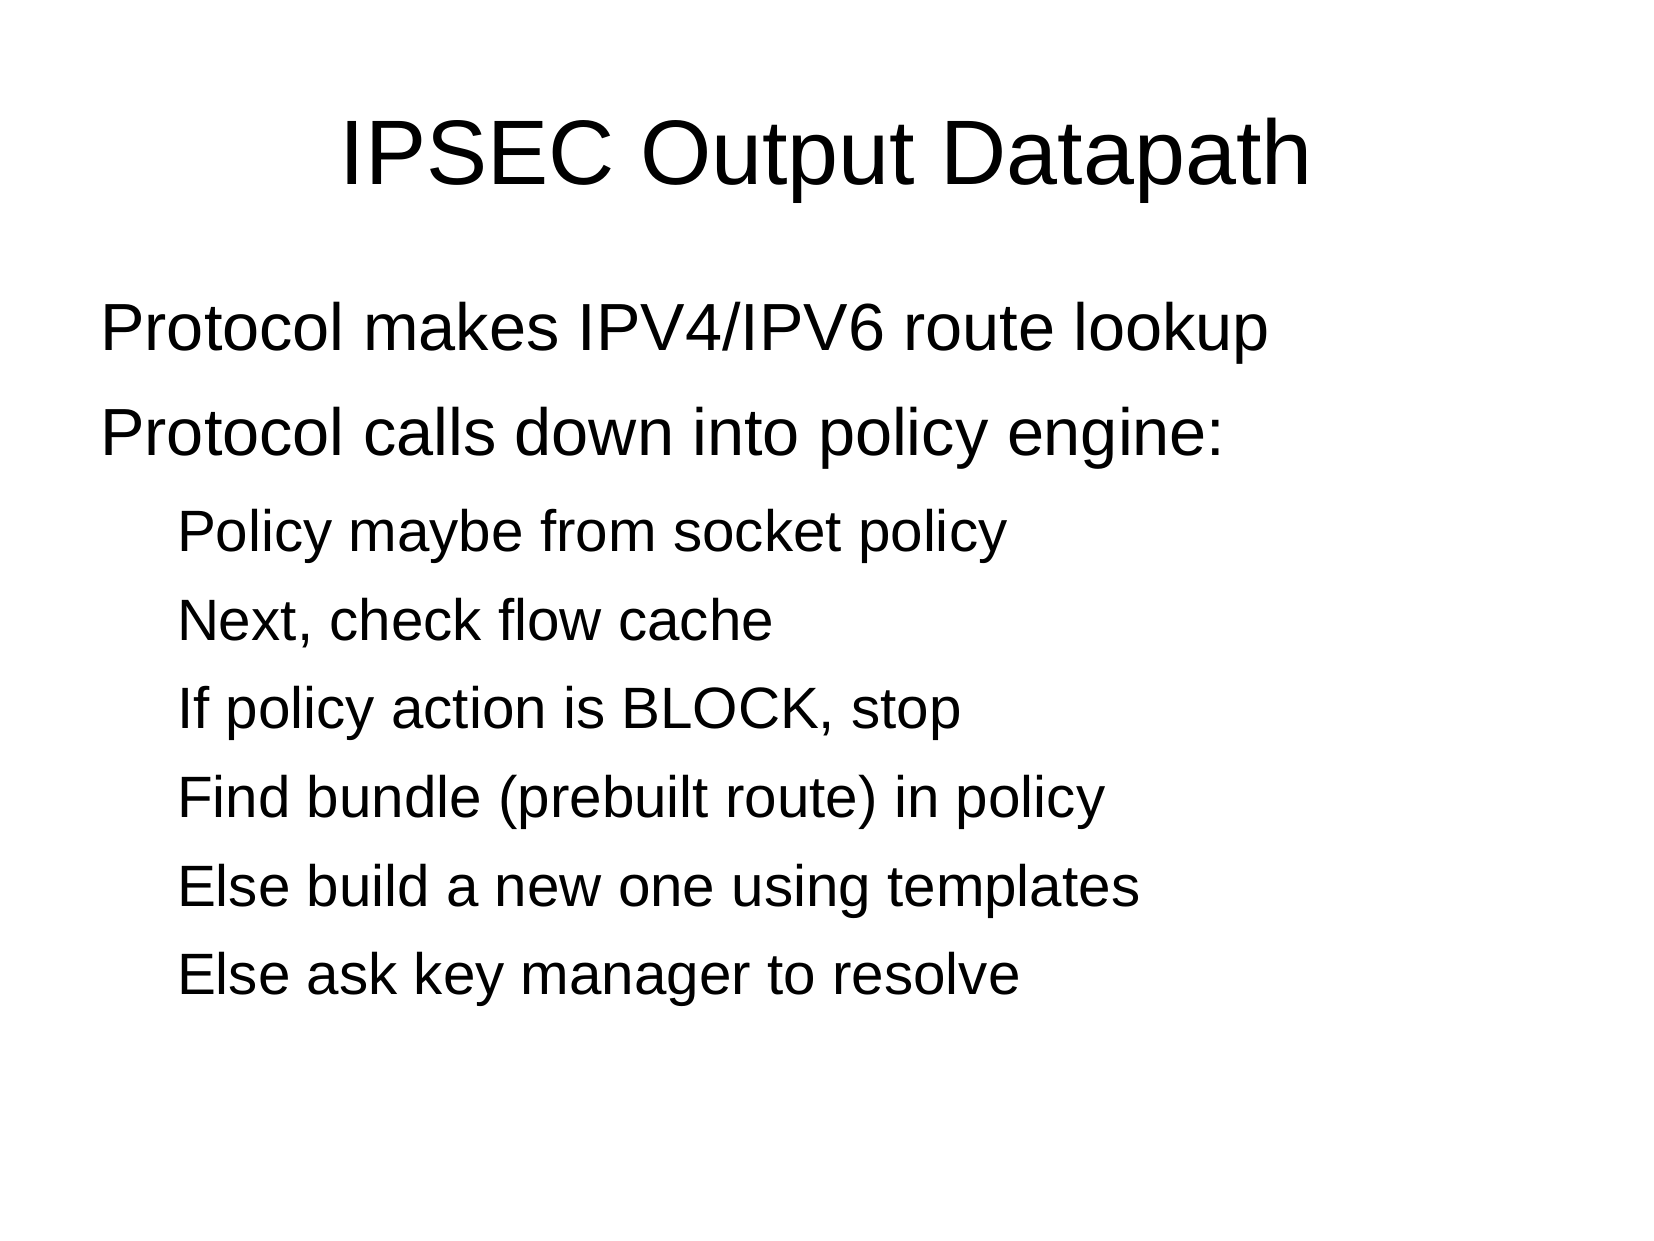

# IPSEC Output Datapath
Protocol makes IPV4/IPV6 route lookup
Protocol calls down into policy engine:
Policy maybe from socket policy
Next, check flow cache
If policy action is BLOCK, stop
Find bundle (prebuilt route) in policy
Else build a new one using templates
Else ask key manager to resolve